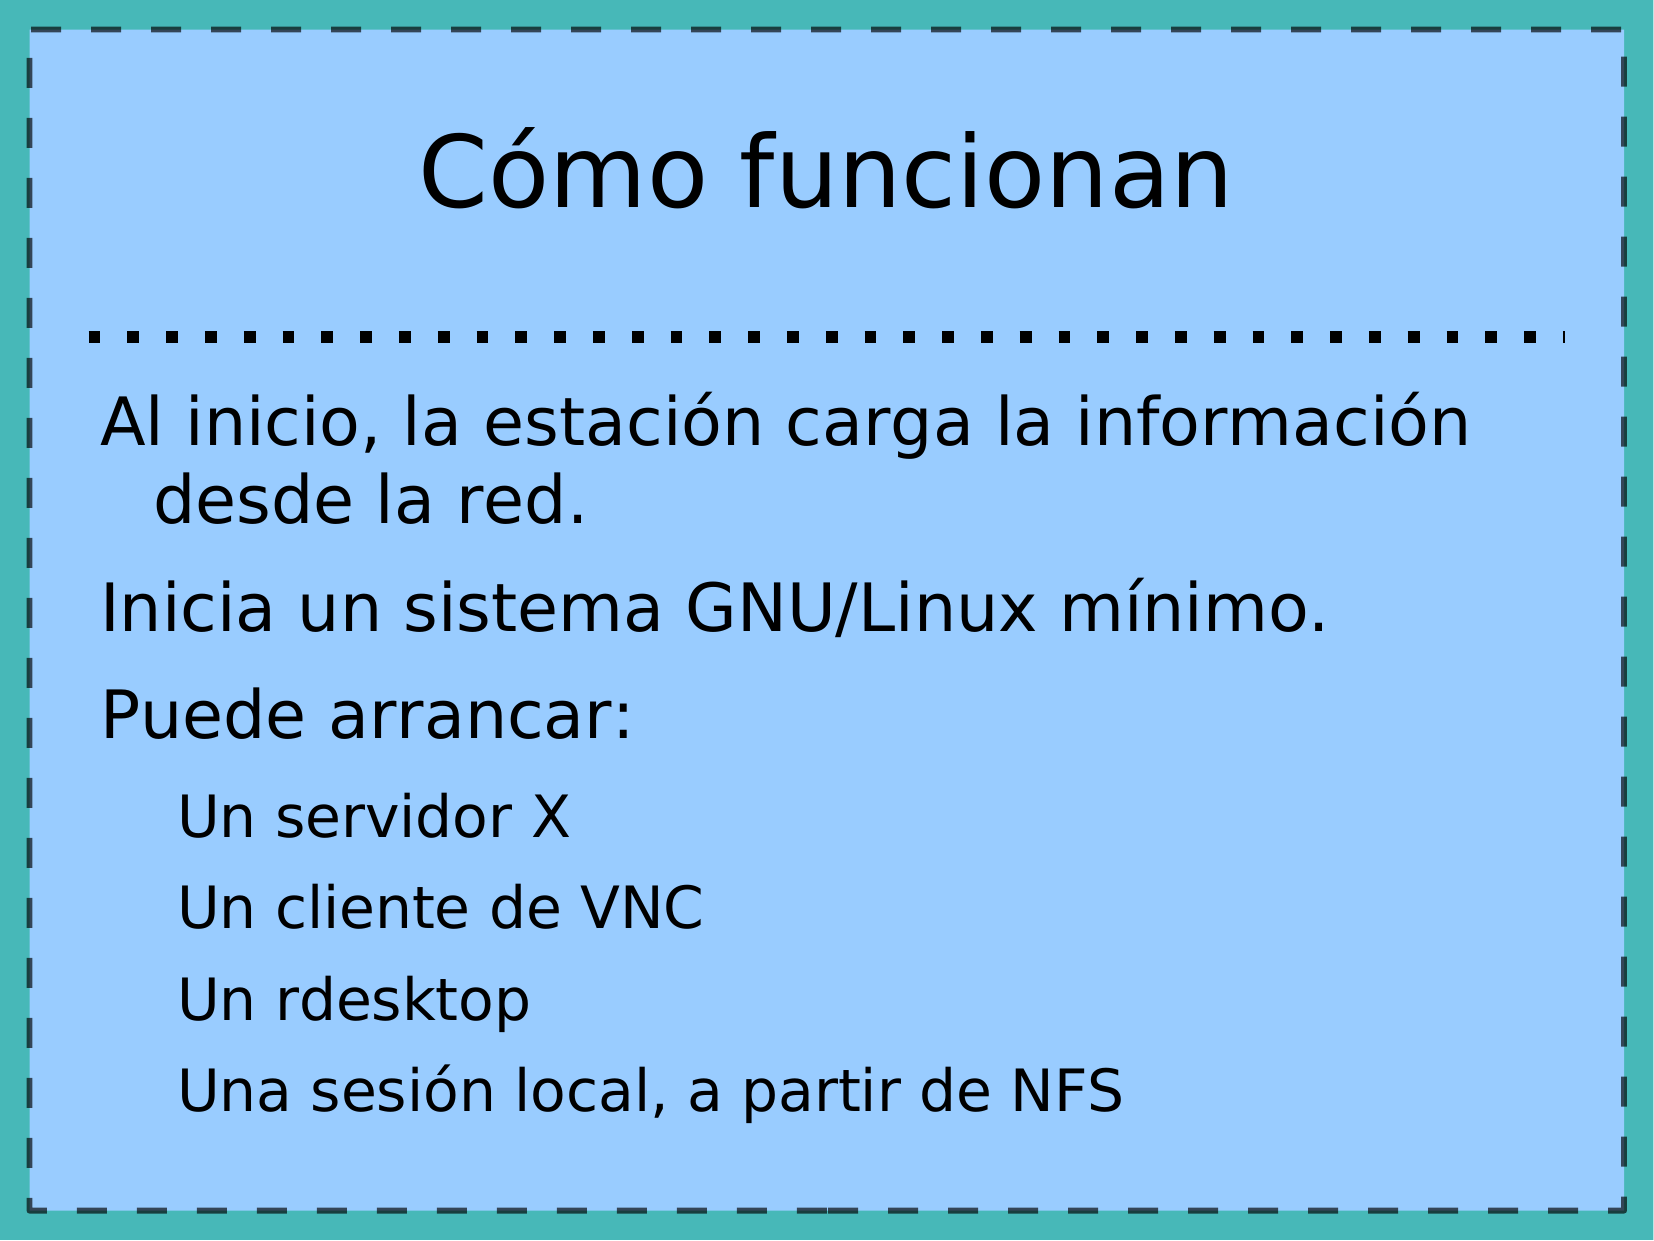

# Cómo funcionan
Al inicio, la estación carga la información desde la red.
Inicia un sistema GNU/Linux mínimo.
Puede arrancar:
Un servidor X
Un cliente de VNC
Un rdesktop
Una sesión local, a partir de NFS